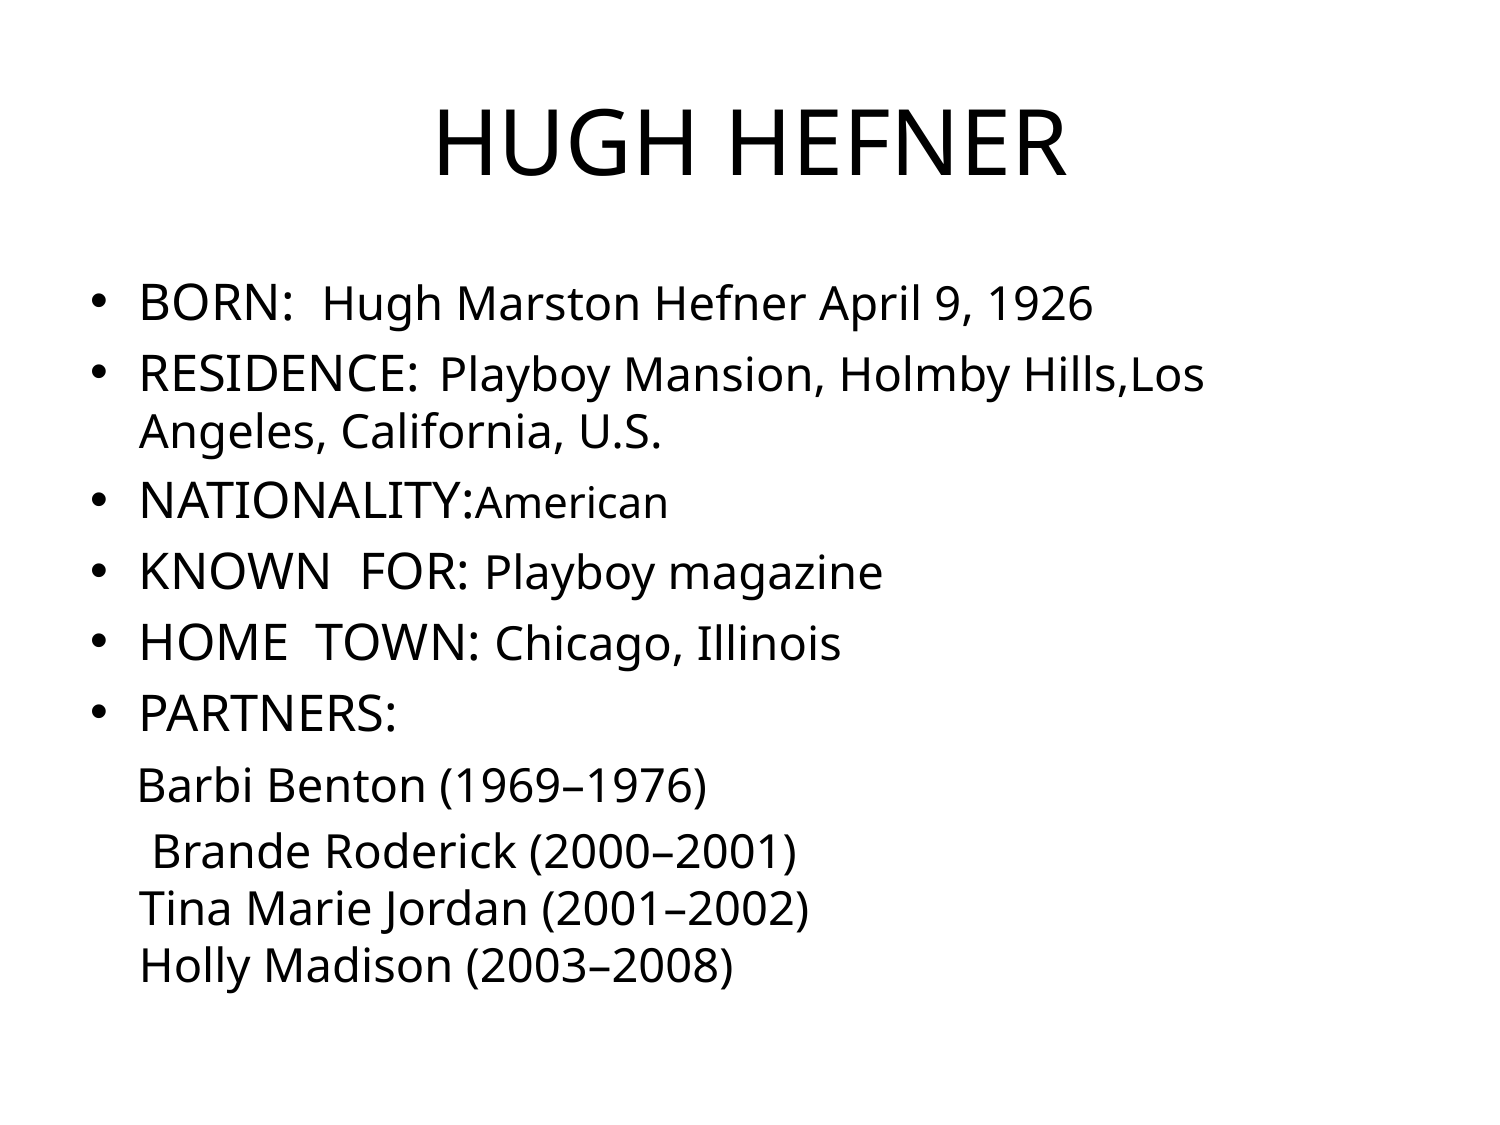

# HUGH HEFNER
BORN: Hugh Marston Hefner April 9, 1926
RESIDENCE: Playboy Mansion, Holmby Hills,Los Angeles, California, U.S.
NATIONALITY:American
KNOWN FOR: Playboy magazine
HOME TOWN: Chicago, Illinois
PARTNERS:
 Barbi Benton (1969–1976)
 Brande Roderick (2000–2001)
Tina Marie Jordan (2001–2002)
Holly Madison (2003–2008)